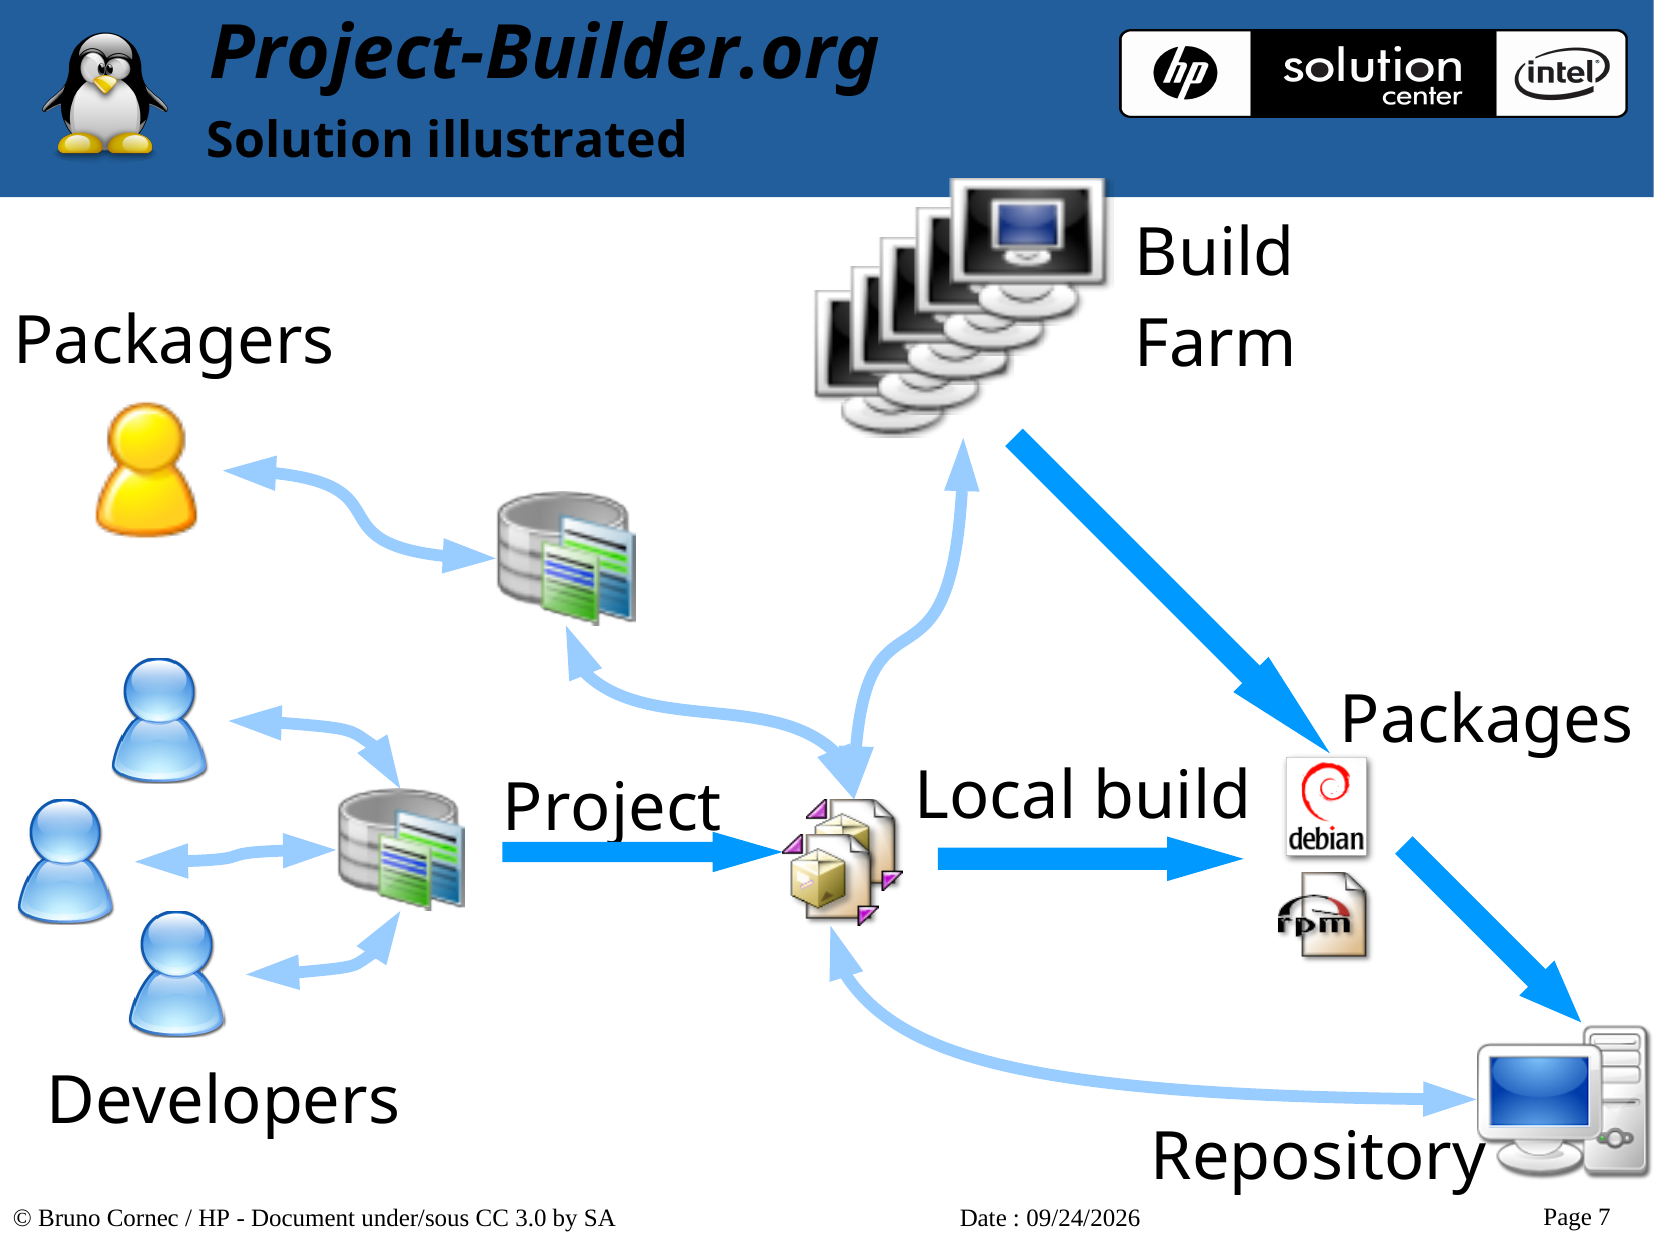

# Solution illustrated
Build Farm
Packagers
Packages
Local build
Project
Developers
Repository